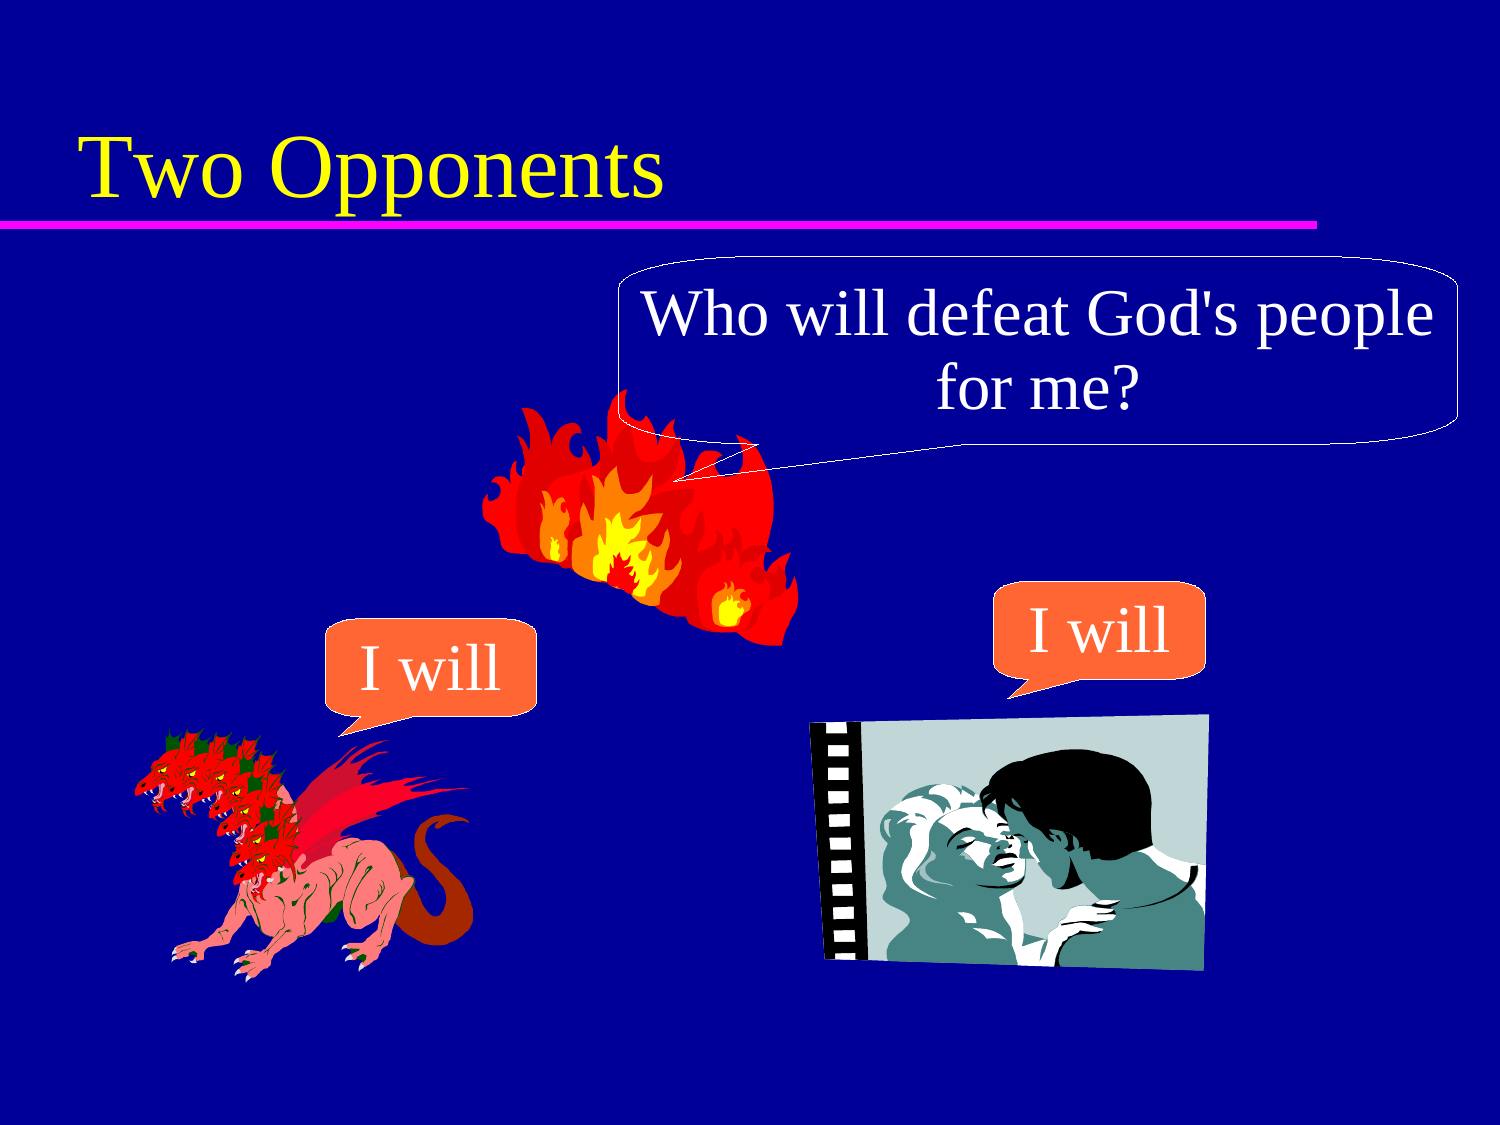

# Two Opponents
Who will defeat God's people
for me?
I will
I will